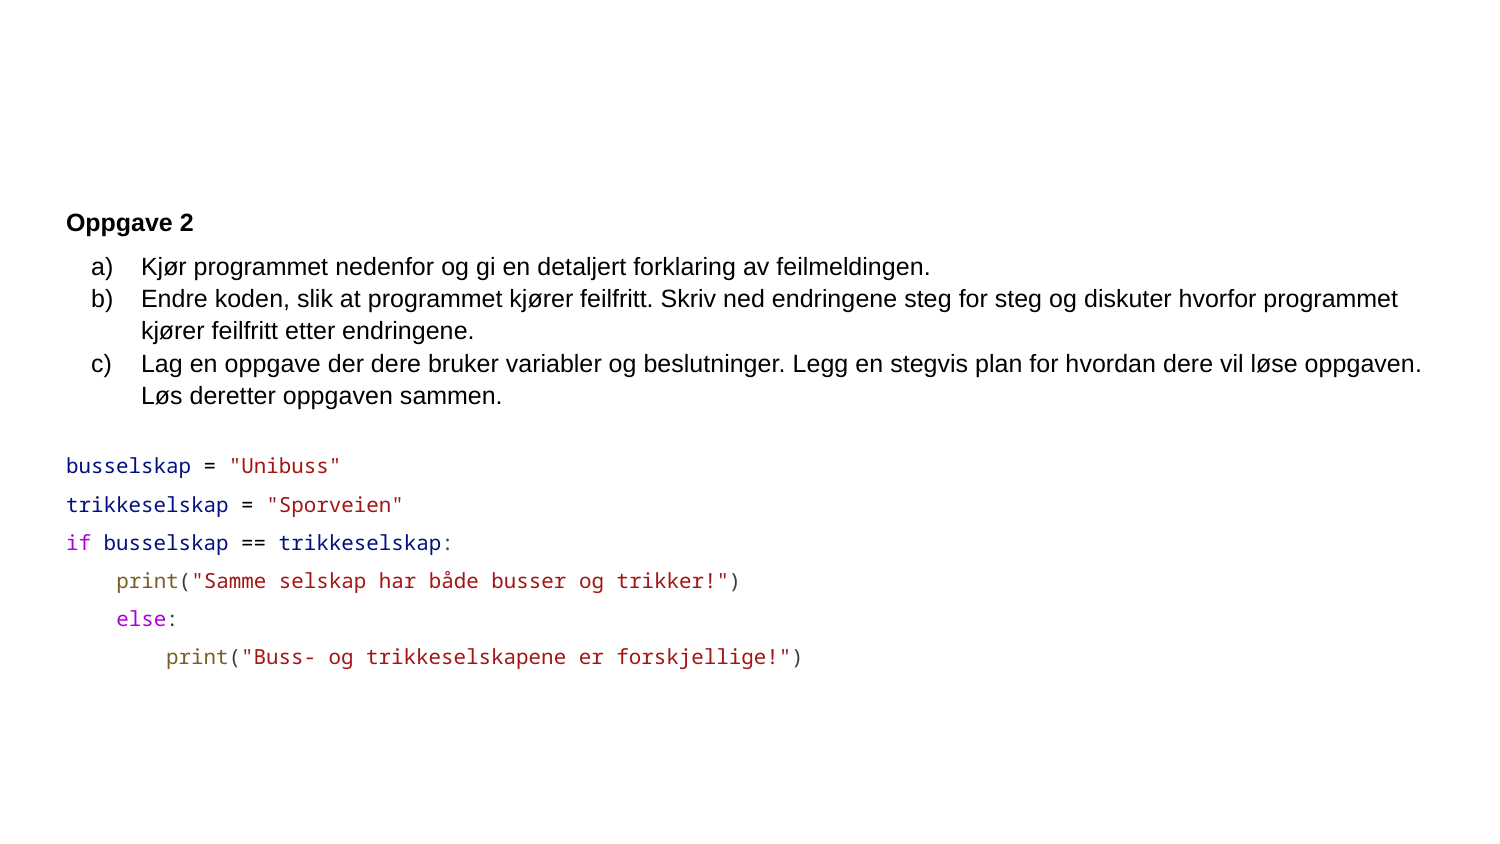

#
Oppgave 2
Kjør programmet nedenfor og gi en detaljert forklaring av feilmeldingen.
Endre koden, slik at programmet kjører feilfritt. Skriv ned endringene steg for steg og diskuter hvorfor programmet kjører feilfritt etter endringene.
Lag en oppgave der dere bruker variabler og beslutninger. Legg en stegvis plan for hvordan dere vil løse oppgaven. Løs deretter oppgaven sammen.
busselskap = "Unibuss"
trikkeselskap = "Sporveien"
if busselskap == trikkeselskap:
 print("Samme selskap har både busser og trikker!")
 else:
 print("Buss- og trikkeselskapene er forskjellige!")